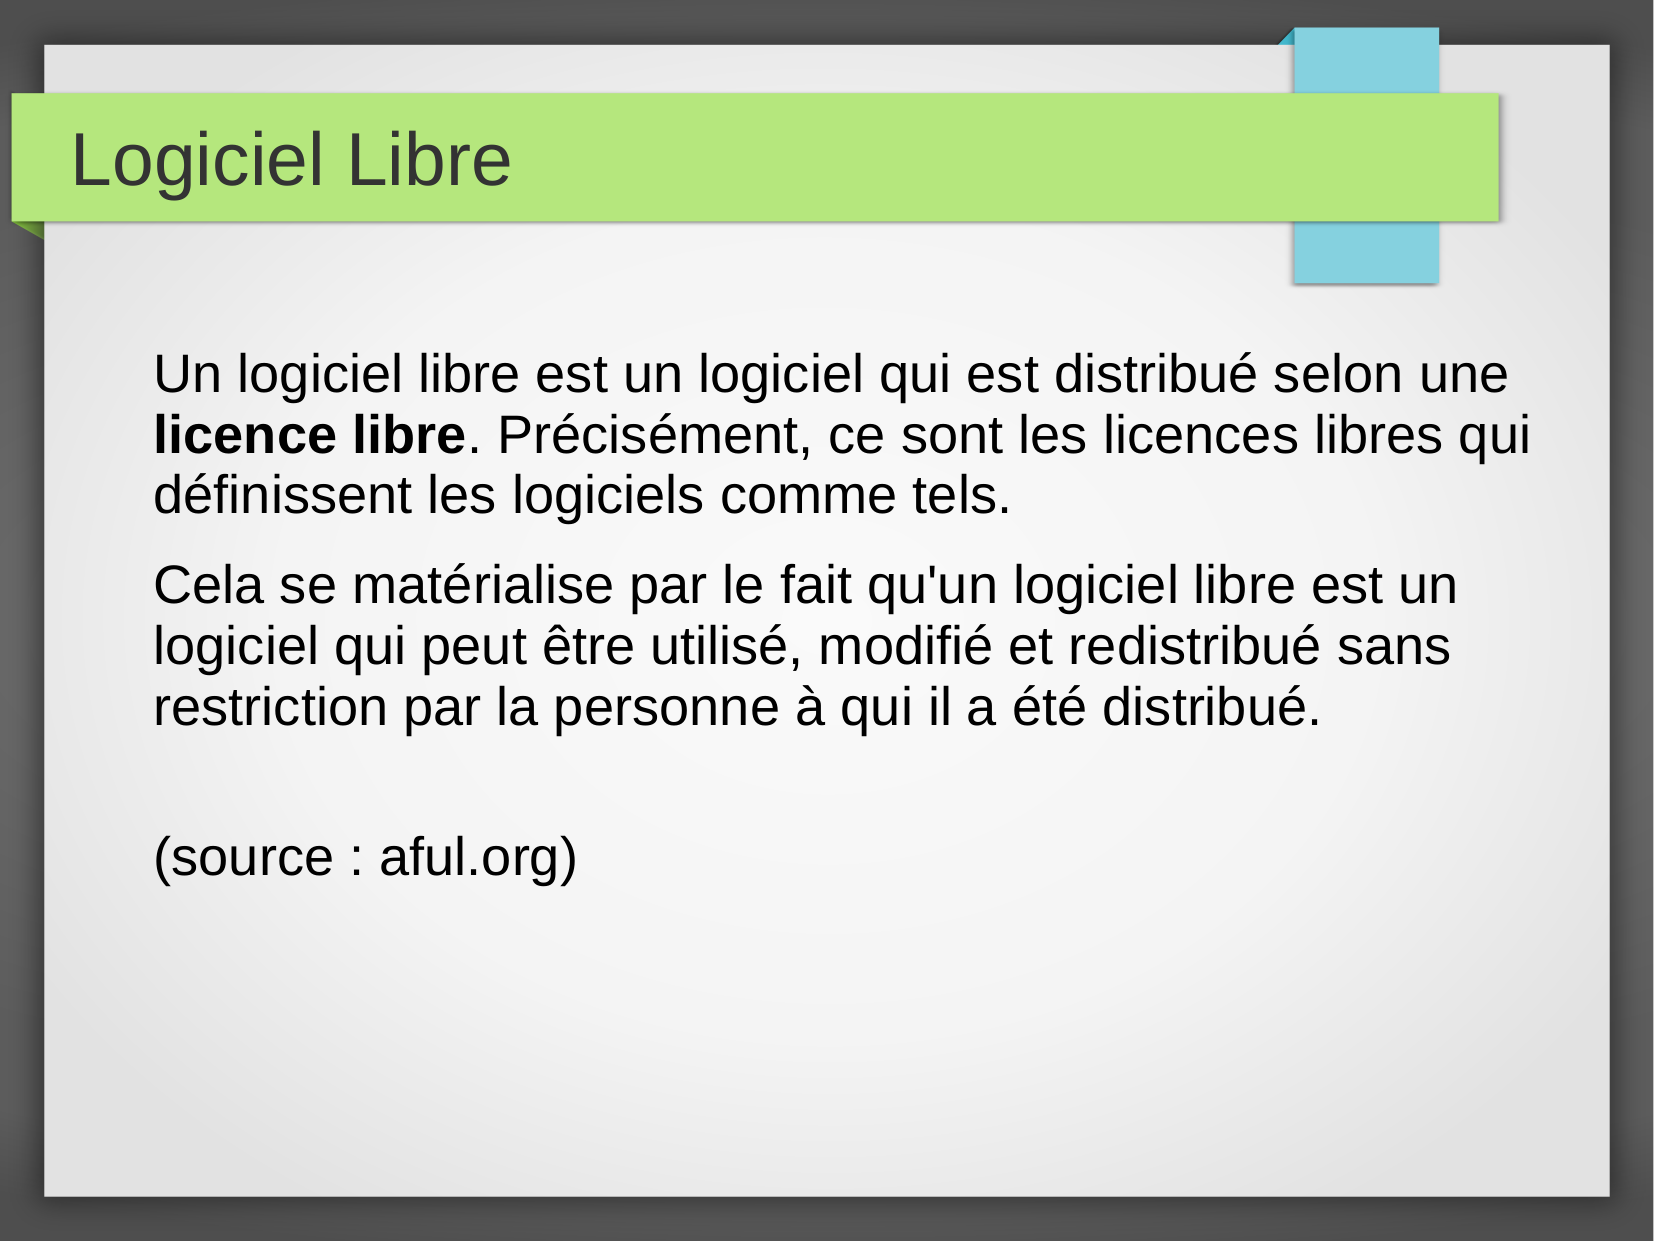

# Logiciel Libre
Un logiciel libre est un logiciel qui est distribué selon une licence libre. Précisément, ce sont les licences libres qui définissent les logiciels comme tels.
Cela se matérialise par le fait qu'un logiciel libre est un logiciel qui peut être utilisé, modifié et redistribué sans restriction par la personne à qui il a été distribué.
(source : aful.org)